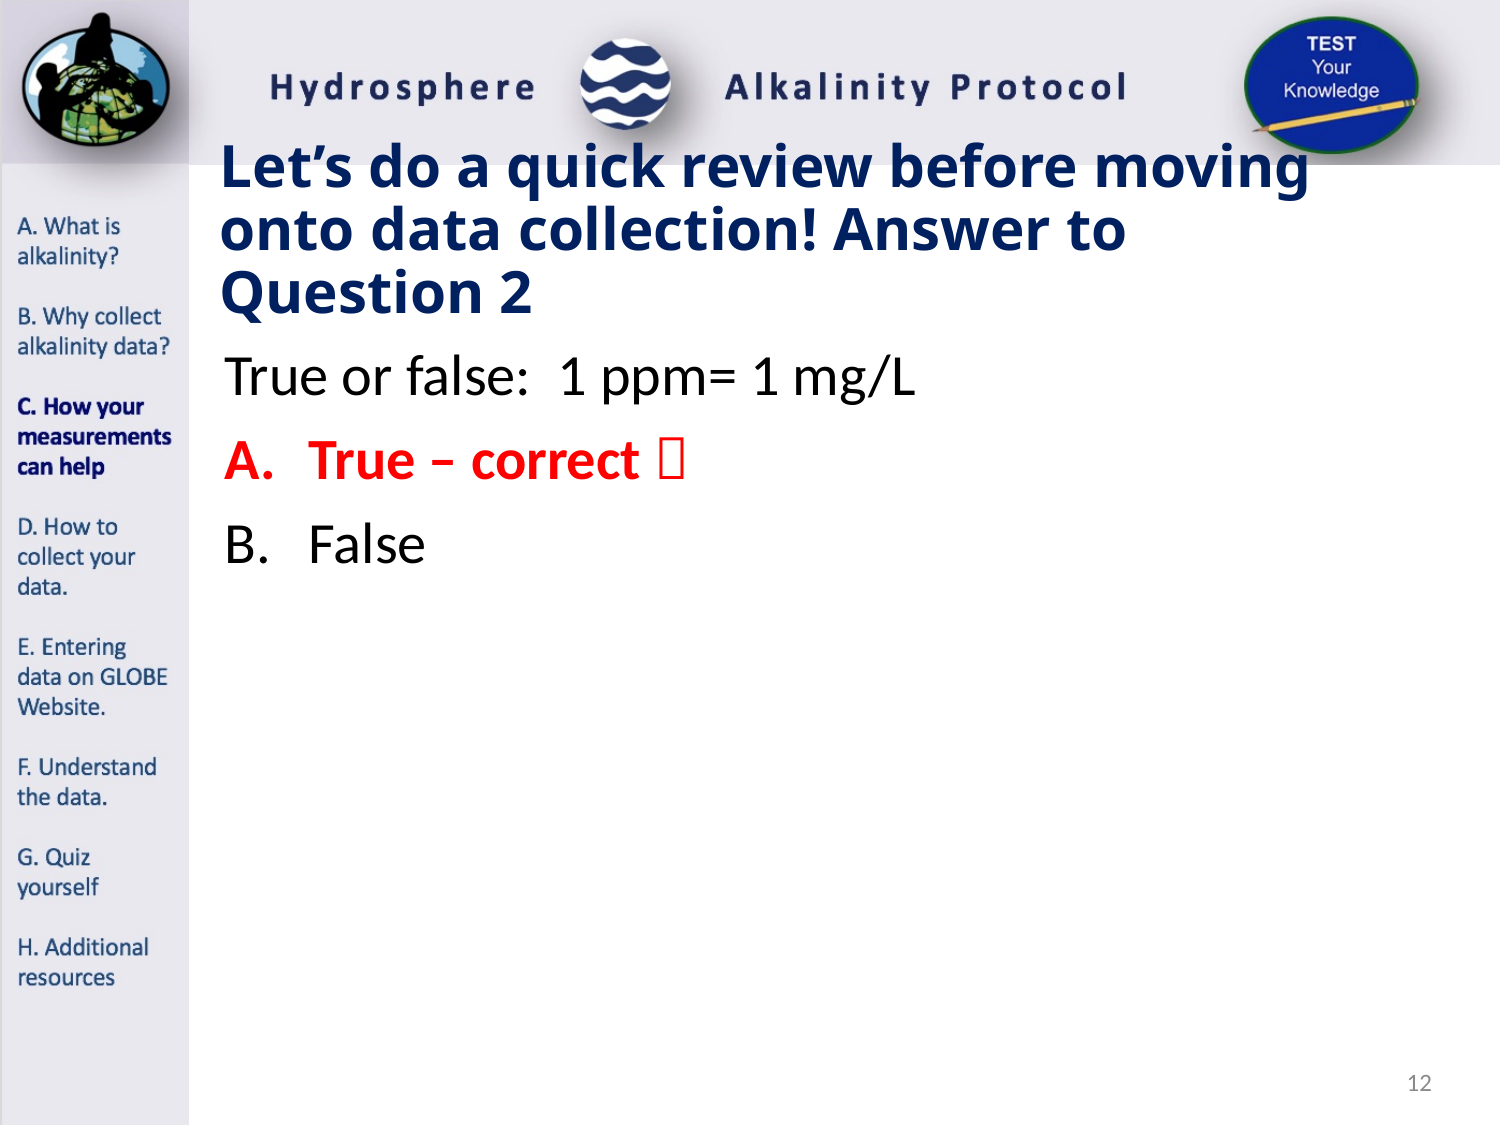

# Let’s do a quick review before moving onto data collection! Answer to Question 2
True or false: 1 ppm= 1 mg/L
True – correct 
False